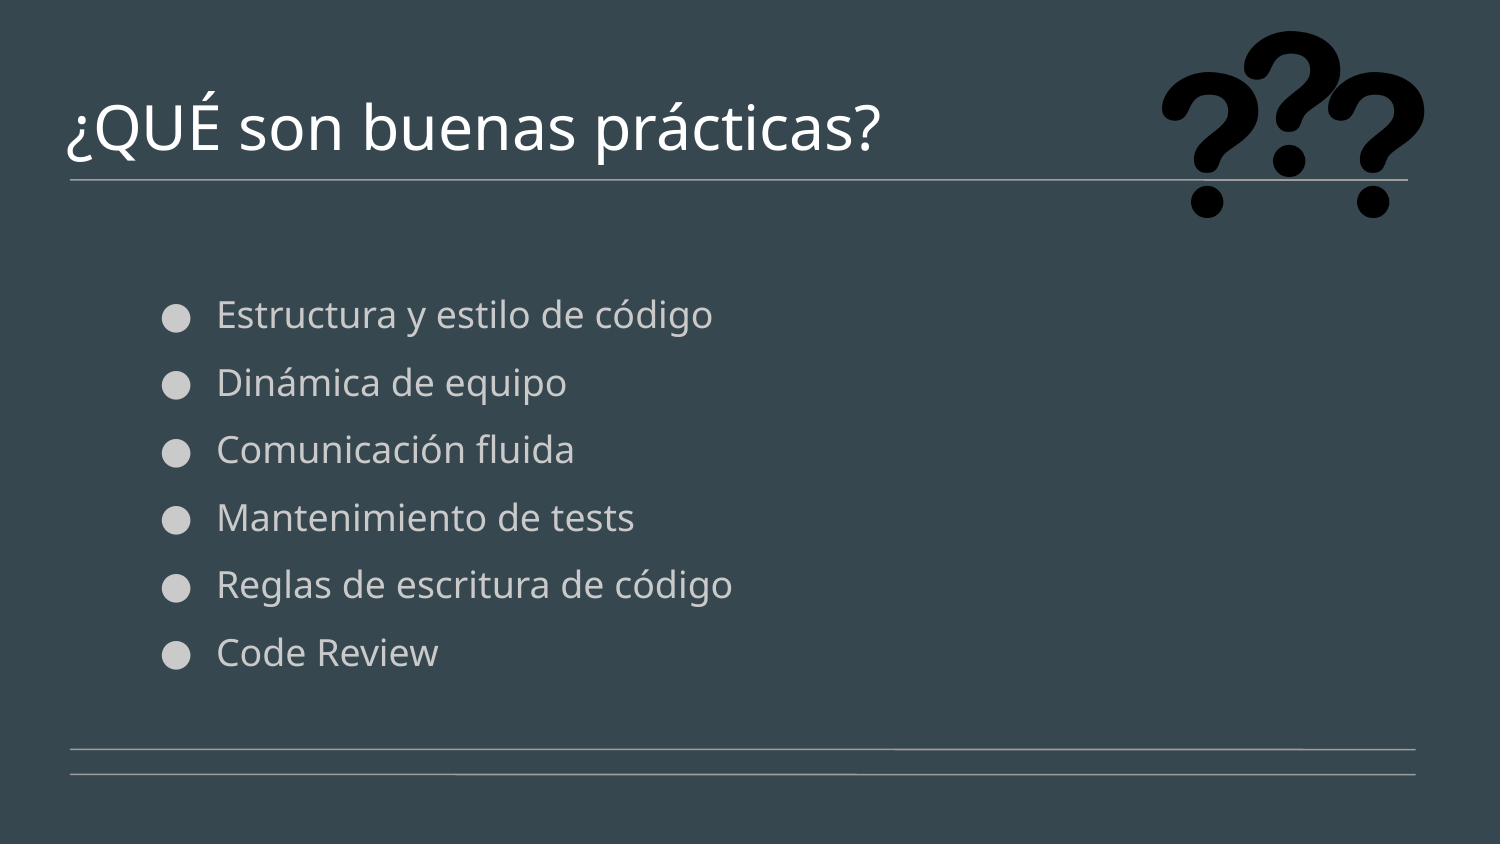

# ¿QUÉ son buenas prácticas?
Estructura y estilo de código
Dinámica de equipo
Comunicación fluida
Mantenimiento de tests
Reglas de escritura de código
Code Review